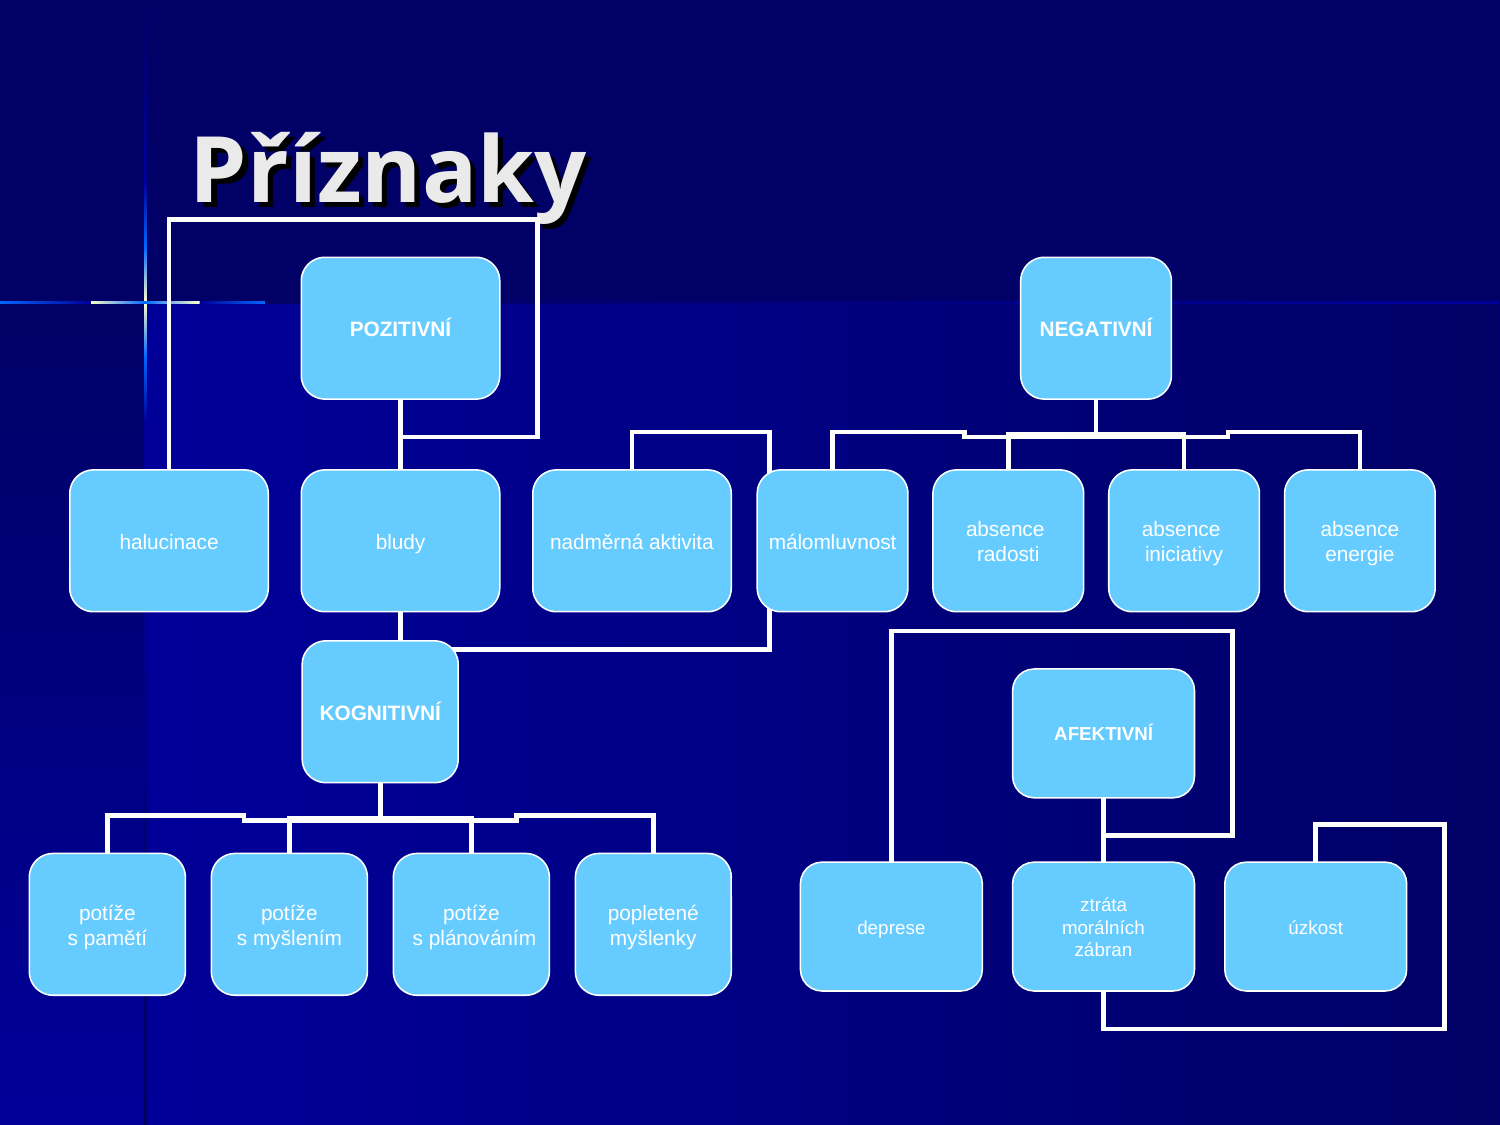

# Příznaky
POZITIVNÍ
halucinace
bludy
nadměrná aktivita
NEGATIVNÍ
málomluvnost
absence
radosti
absence
iniciativy
absence
energie
KOGNITIVNÍ
potíže
s pamětí
potíže
s myšlením
potíže
 s plánováním
popletené
myšlenky
AFEKTIVNÍ
deprese
ztráta
morálních
zábran
úzkost